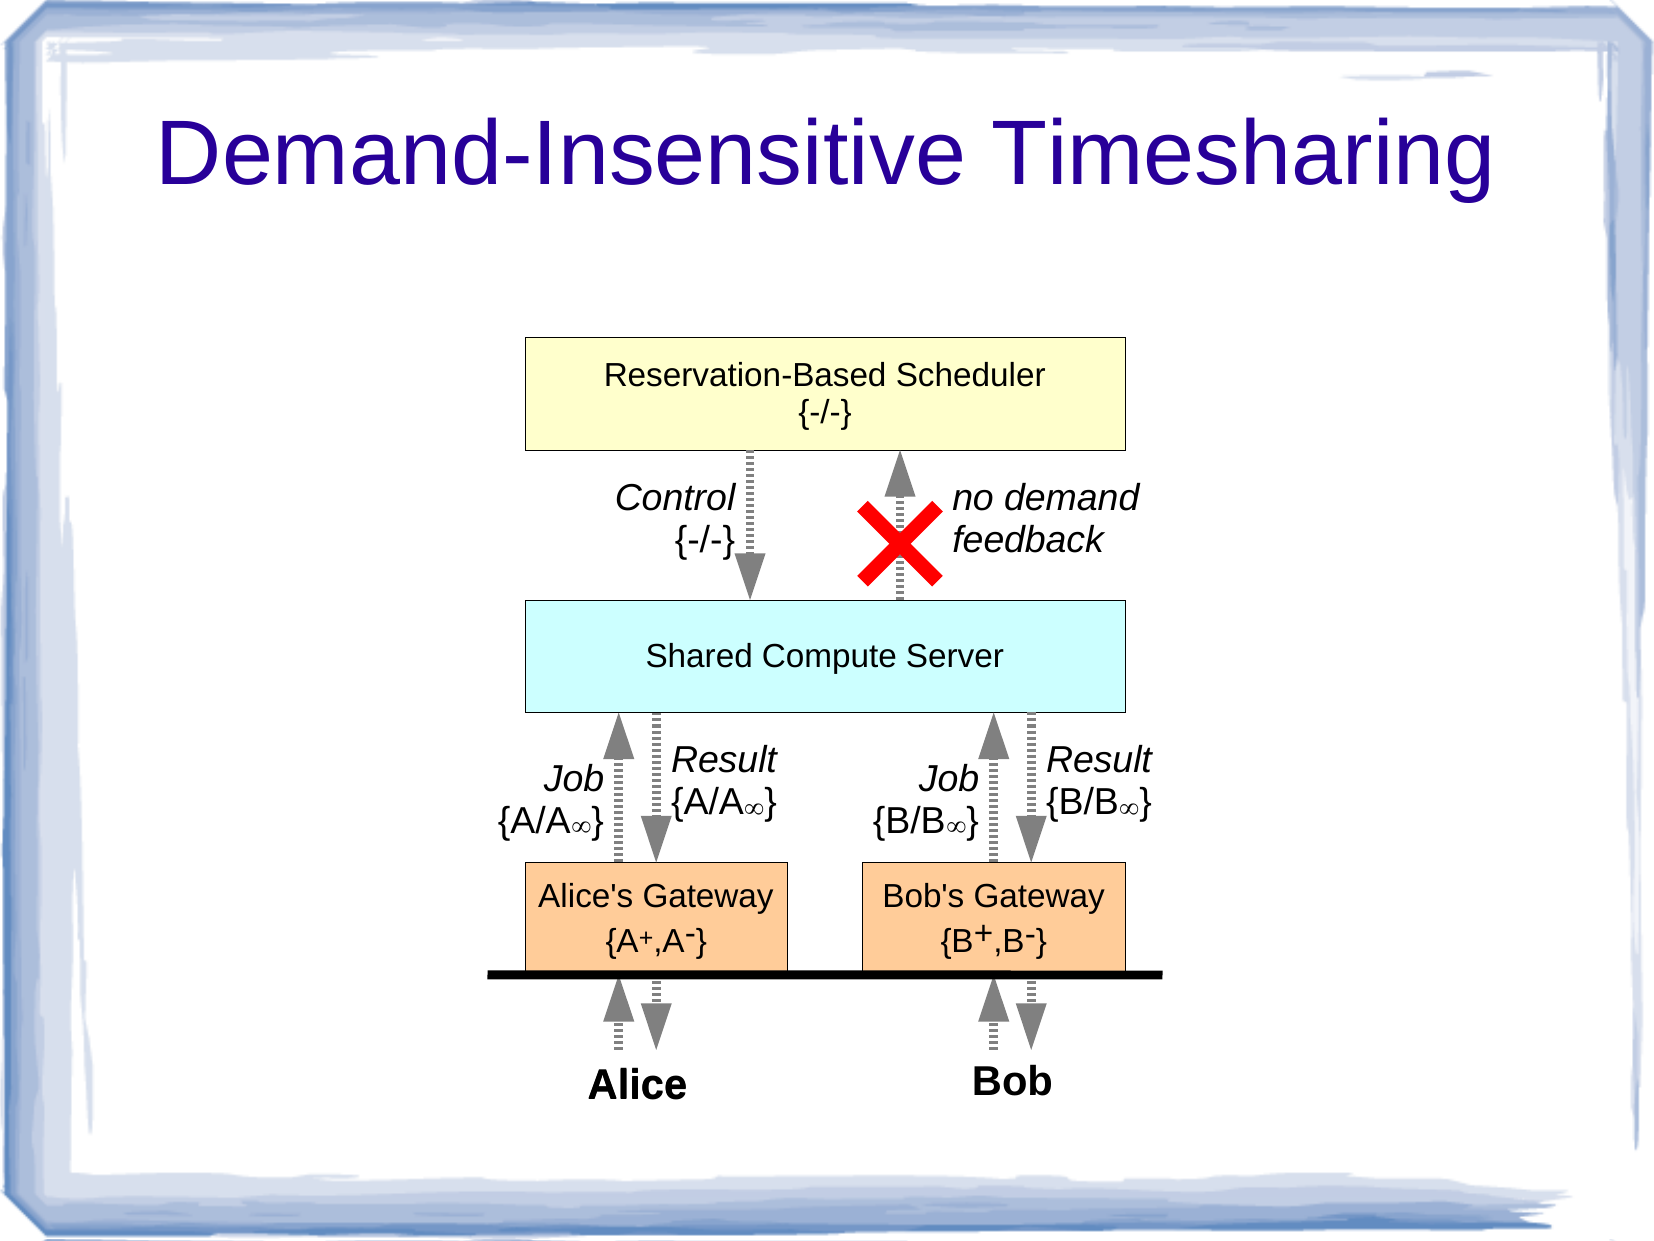

# Demand-Insensitive Timesharing
Reservation-Based Scheduler
{-/-}
Control
{-/-}
no demand
feedback
Shared Compute Server
Result
{A/A∞}
Result
{B/B∞}
Job
{A/A∞}
Job
{B/B∞}
Alice's Gateway
{A+,A-}
Bob's Gateway
{B+,B-}
Bob
Alice
Alice